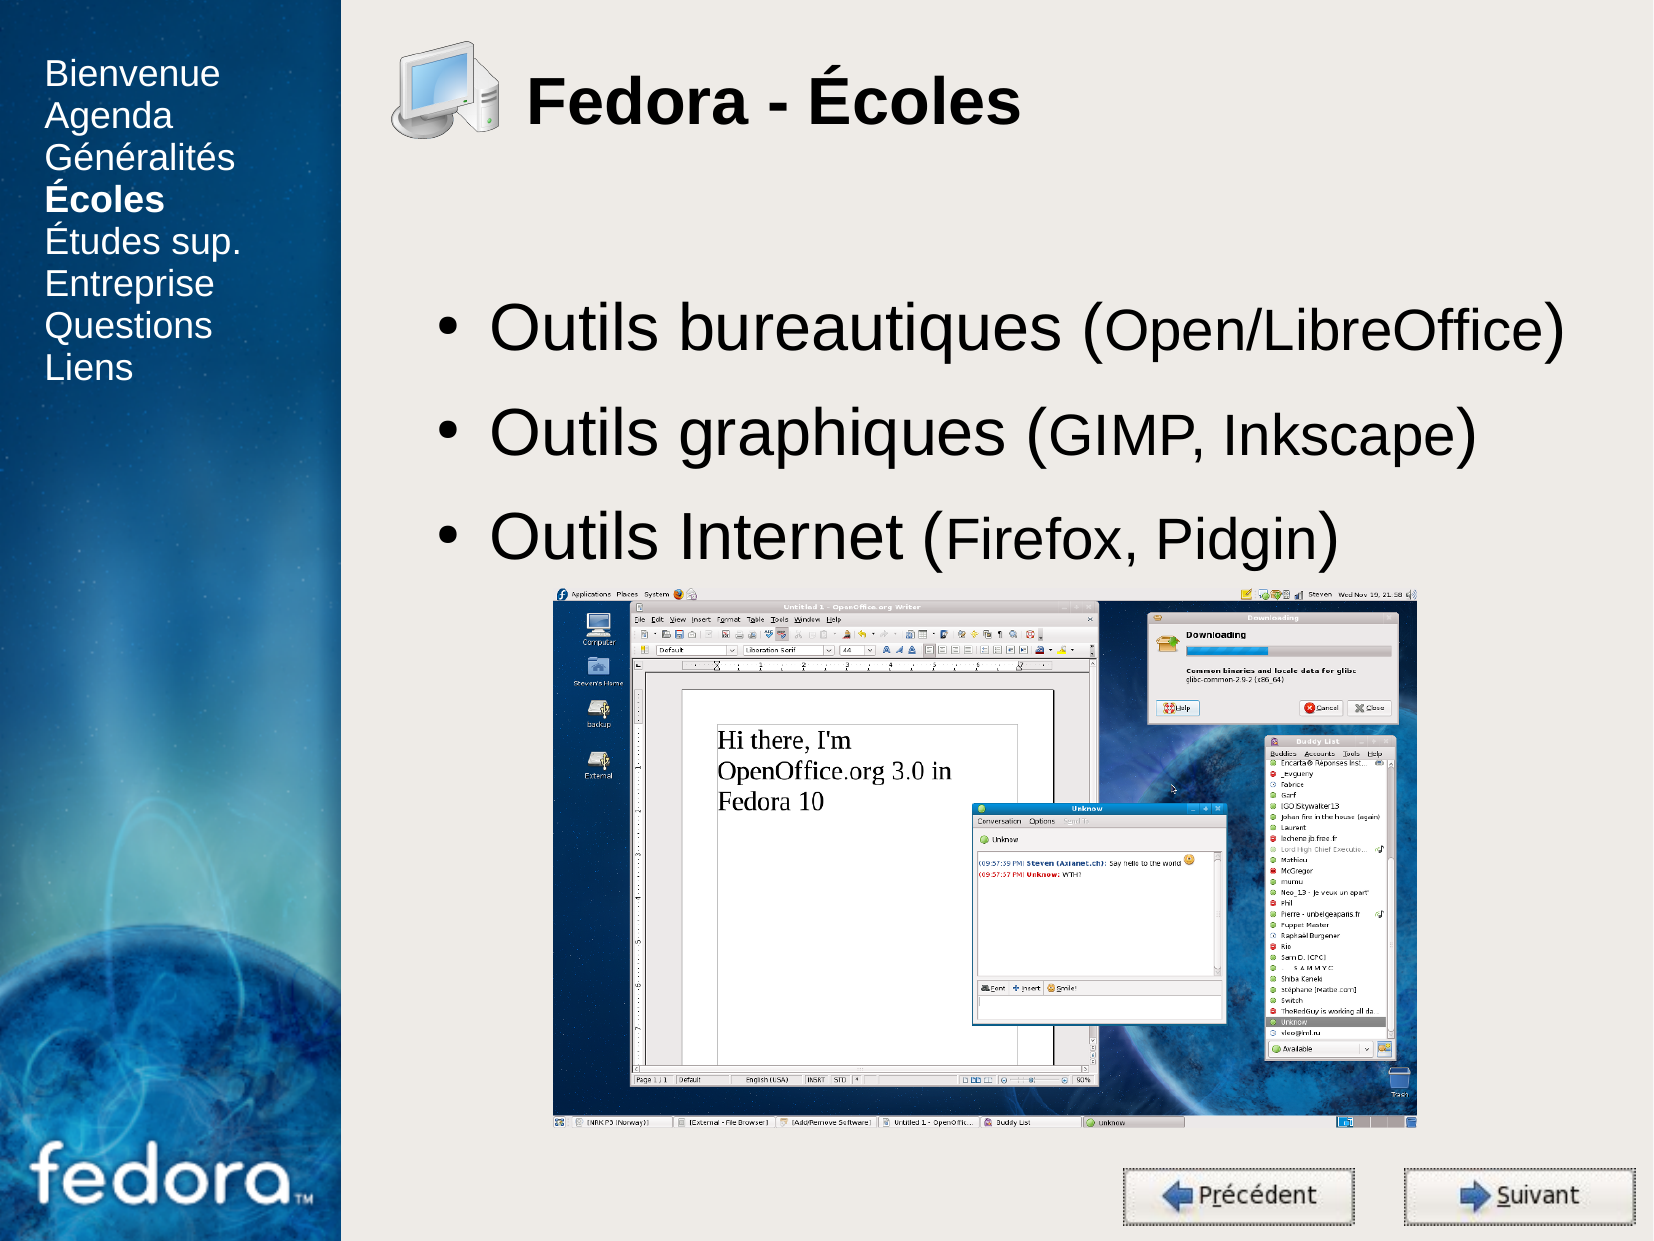

Bienvenue
Agenda
Généralités
Écoles
Études sup.
Entreprise
Questions
Liens
#
Fedora - Écoles
Outils bureautiques (Open/LibreOffice)
Outils graphiques (GIMP, Inkscape)
Outils Internet (Firefox, Pidgin)